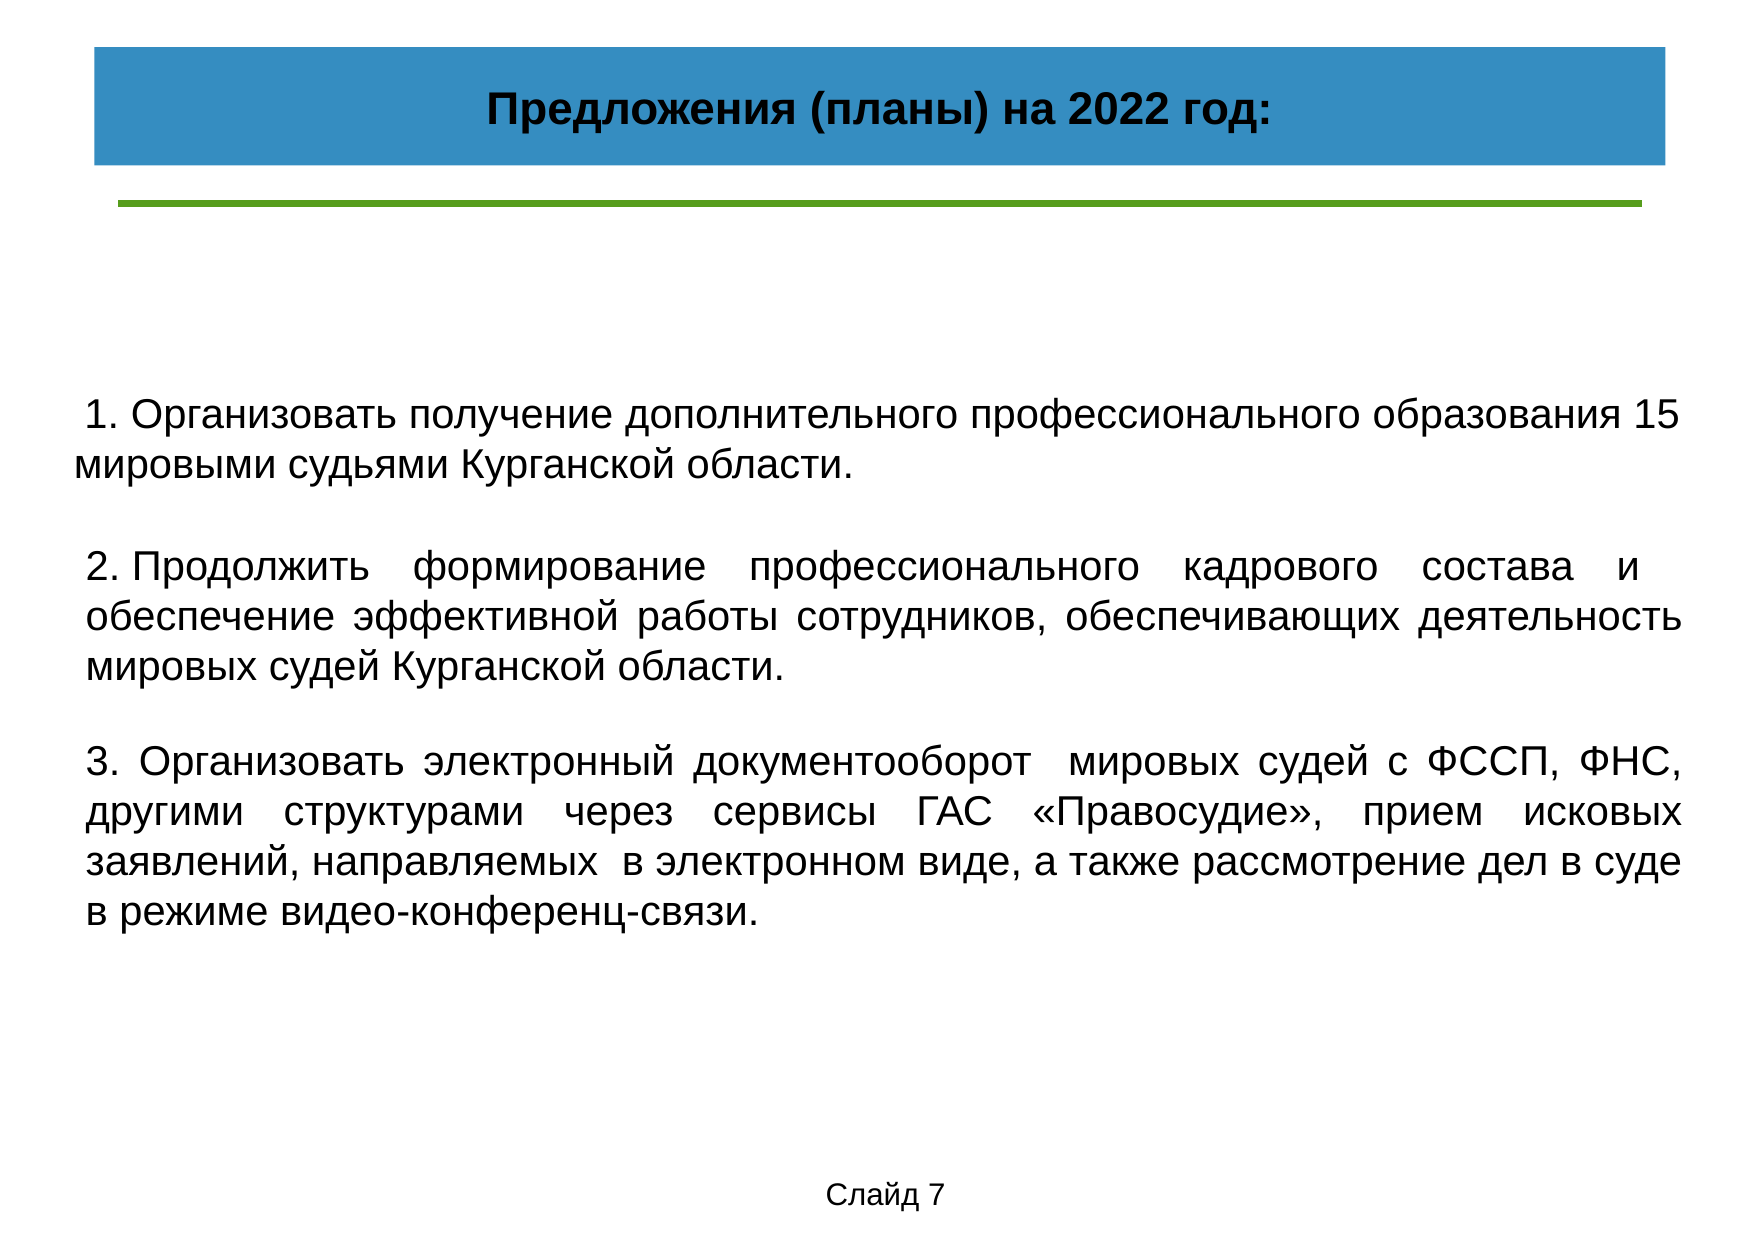

Предложения (планы) на 2022 год:
 1. Организовать получение дополнительного профессионального образования 15 мировыми судьями Курганской области.
2. Продолжить формирование профессионального кадрового состава и обеспечение эффективной работы сотрудников, обеспечивающих деятельность мировых судей Курганской области.
3. Организовать электронный документооборот мировых судей с ФССП, ФНС, другими структурами через сервисы ГАС «Правосудие», прием исковых заявлений, направляемых в электронном виде, а также рассмотрение дел в суде в режиме видео-конференц-связи.
Слайд 7